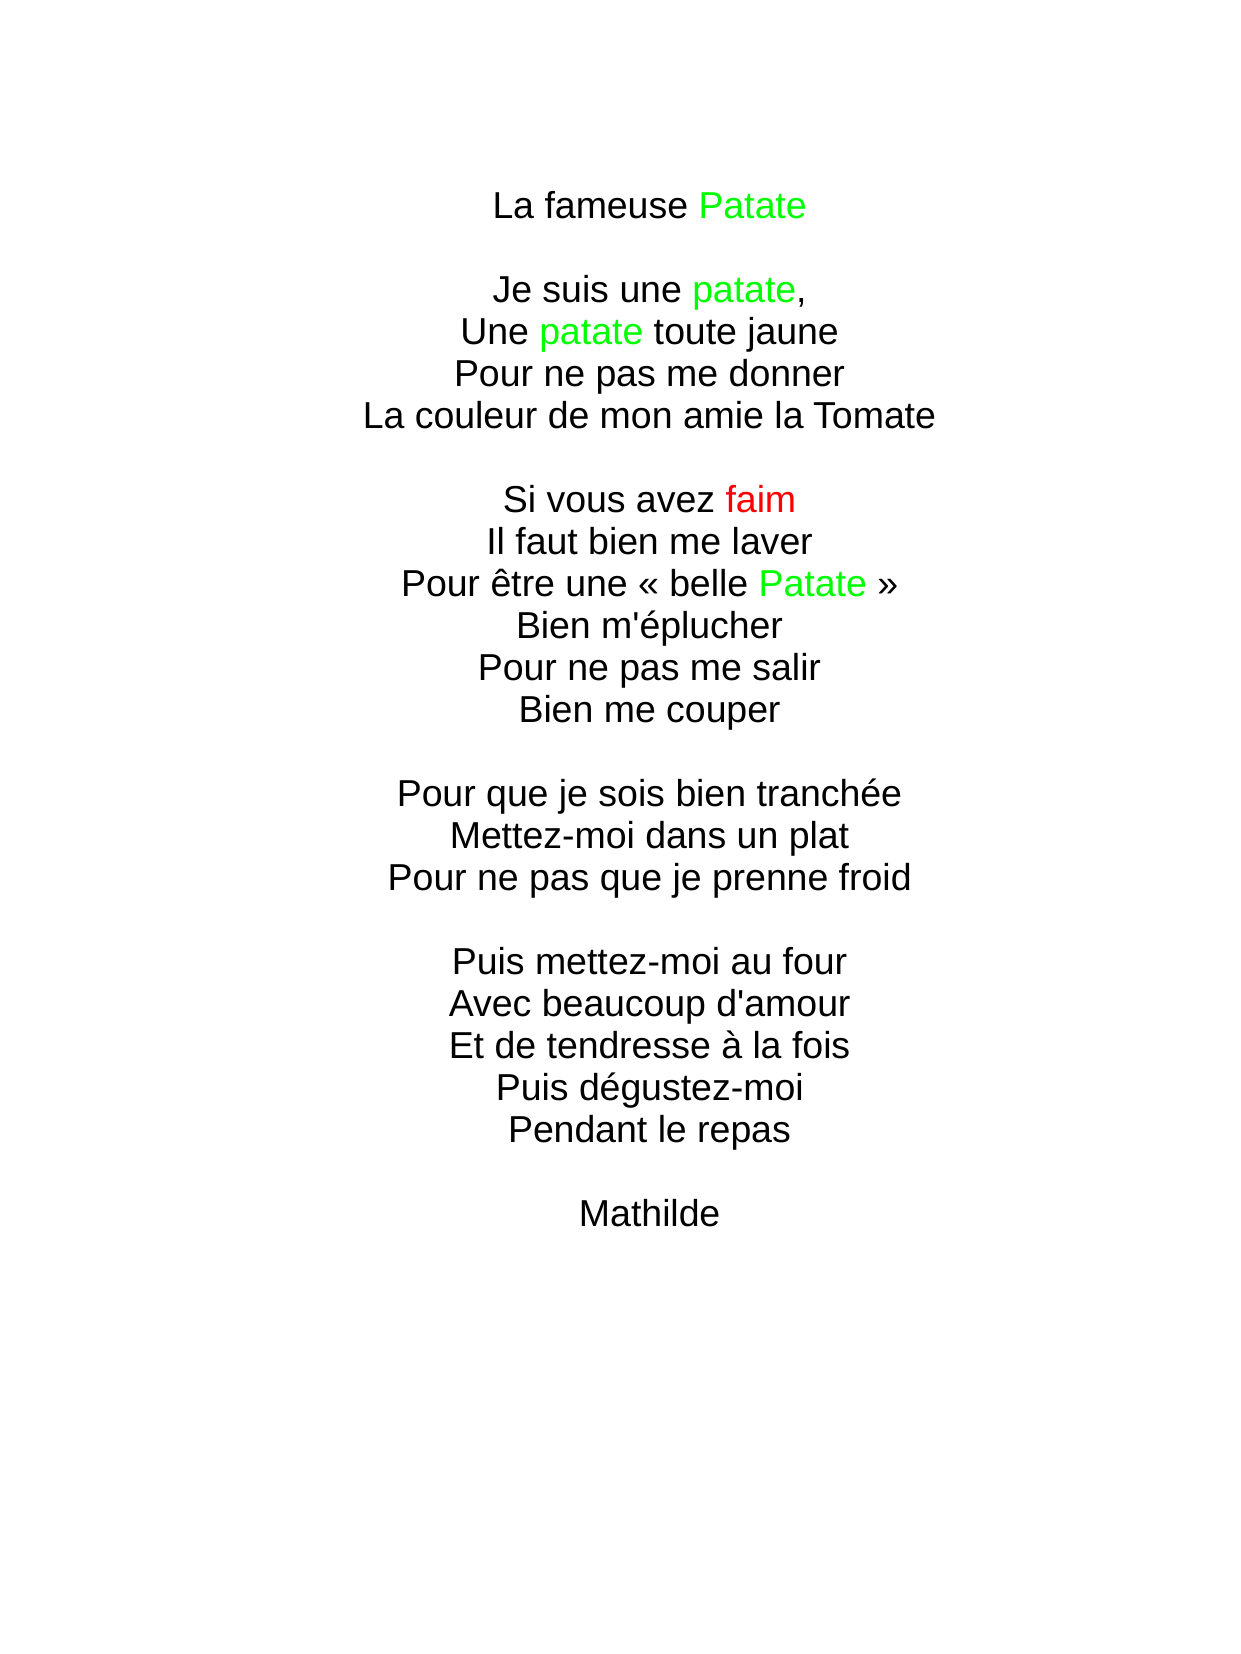

La fameuse Patate
 Je suis une patate,
Une patate toute jaune
Pour ne pas me donner
La couleur de mon amie la Tomate
Si vous avez faim
Il faut bien me laver
Pour être une « belle Patate »
Bien m'éplucher
Pour ne pas me salir
Bien me couper
Pour que je sois bien tranchée
Mettez-moi dans un plat
Pour ne pas que je prenne froid
Puis mettez-moi au four
Avec beaucoup d'amour
Et de tendresse à la fois
Puis dégustez-moi
Pendant le repas
Mathilde